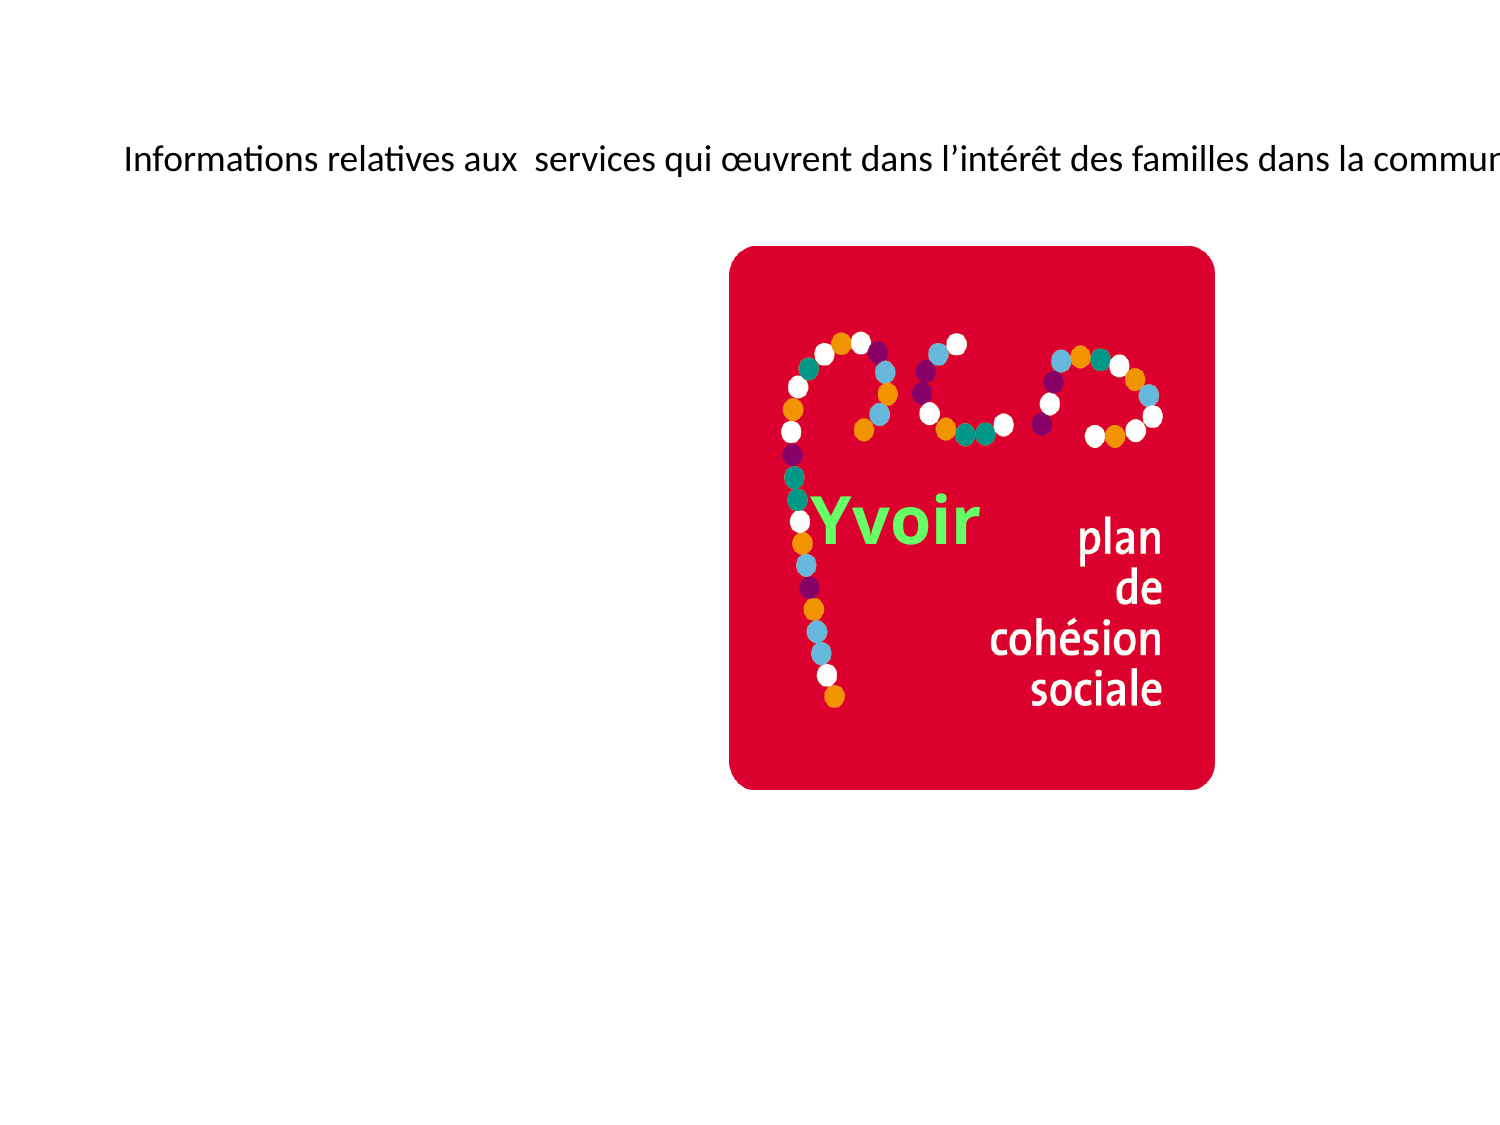

Informations relatives aux services qui œuvrent dans l’intérêt des familles dans la commune
Yvoir